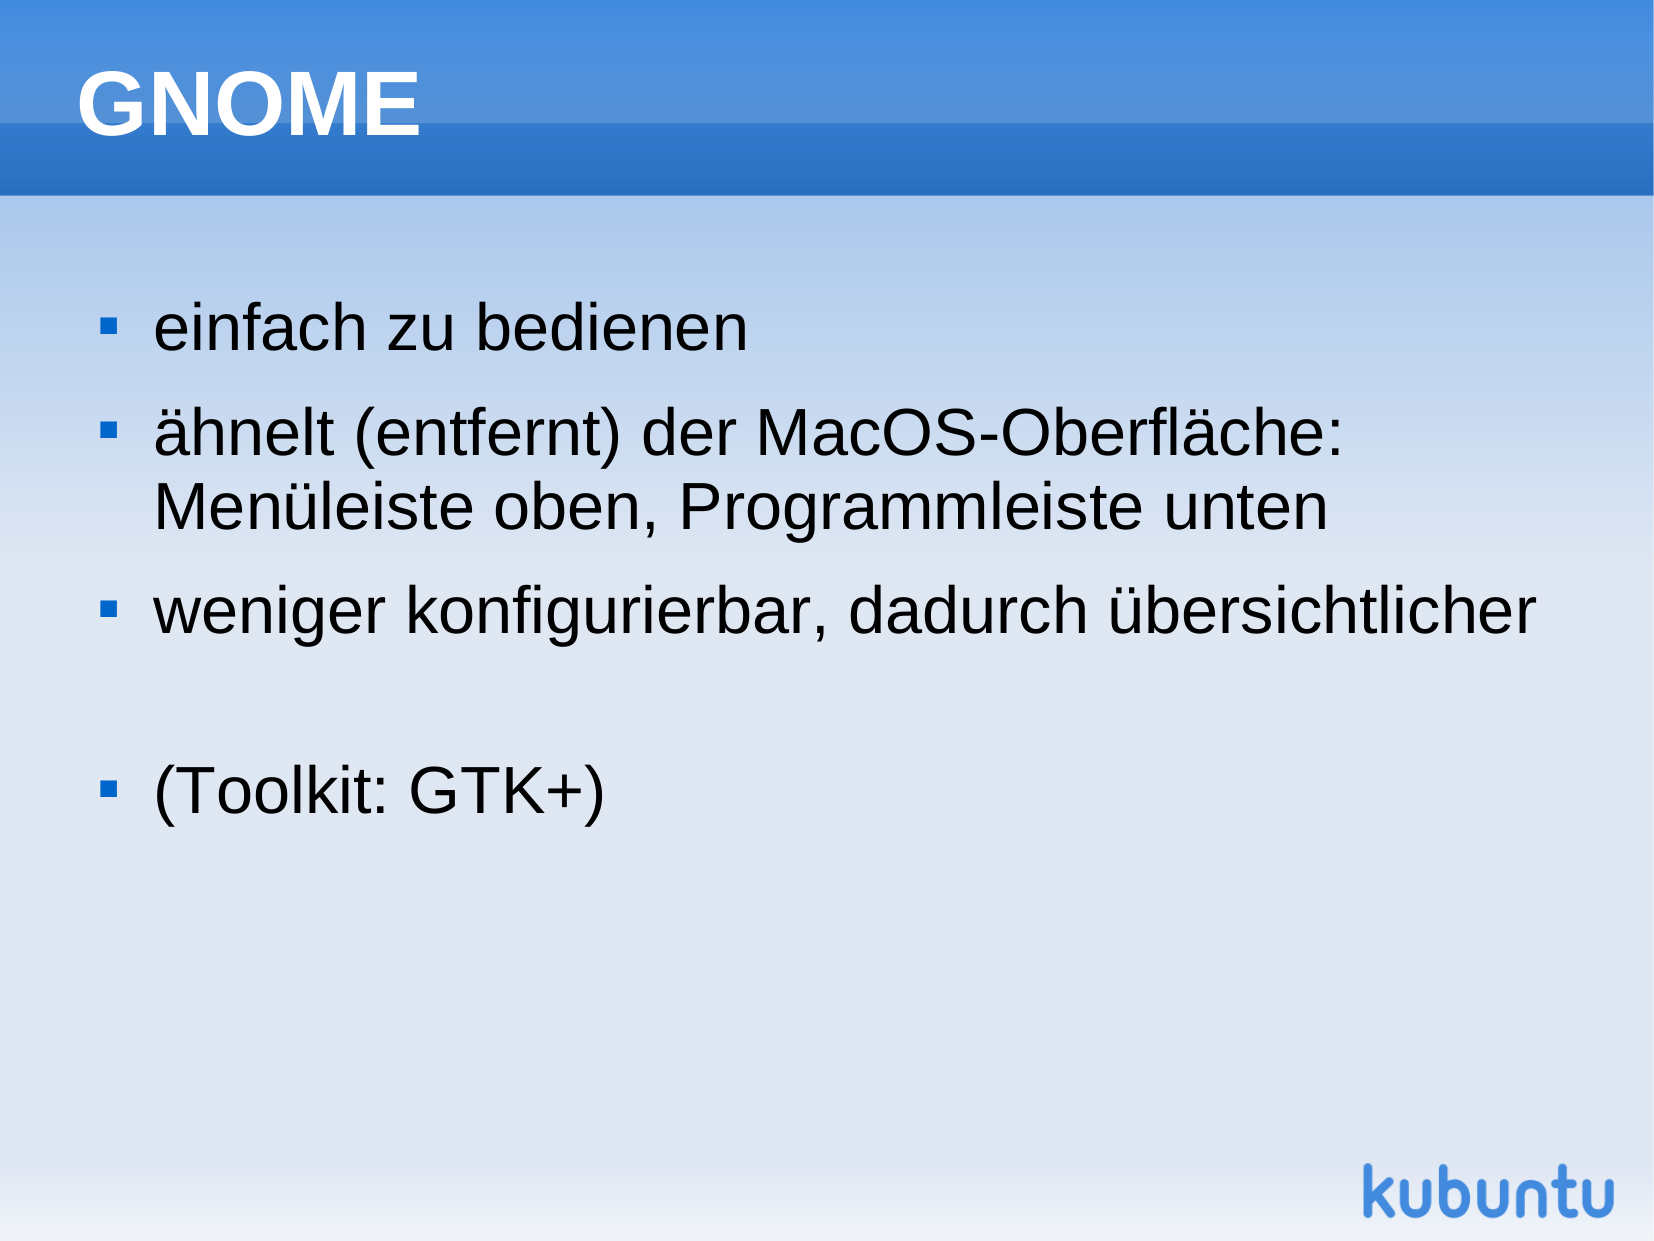

# GNOME
einfach zu bedienen
ähnelt (entfernt) der MacOS-Oberfläche:
Menüleiste oben, Programmleiste unten
weniger konfigurierbar, dadurch übersichtlicher
(Toolkit: GTK+)